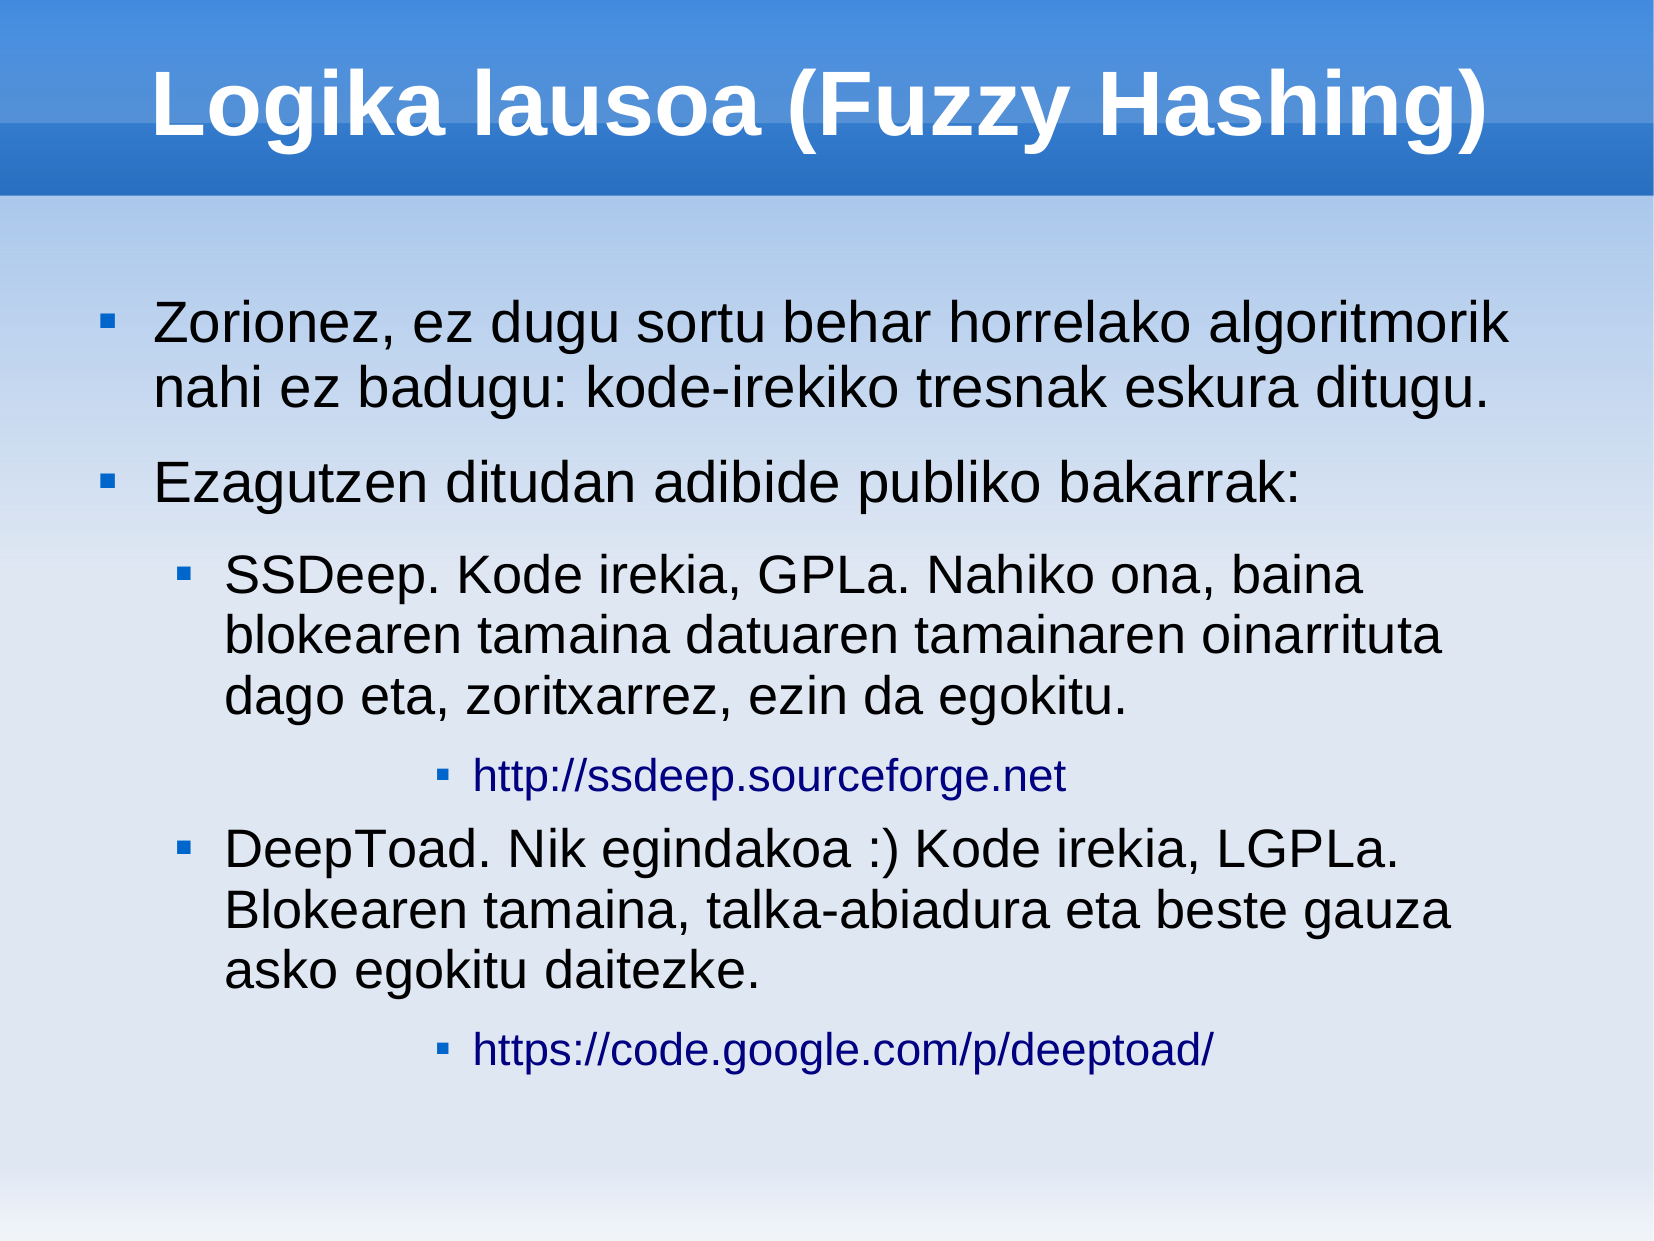

# Logika lausoa (Fuzzy Hashing)
Zorionez, ez dugu sortu behar horrelako algoritmorik nahi ez badugu: kode-irekiko tresnak eskura ditugu.
Ezagutzen ditudan adibide publiko bakarrak:
SSDeep. Kode irekia, GPLa. Nahiko ona, baina blokearen tamaina datuaren tamainaren oinarrituta dago eta, zoritxarrez, ezin da egokitu.
http://ssdeep.sourceforge.net
DeepToad. Nik egindakoa :) Kode irekia, LGPLa. Blokearen tamaina, talka-abiadura eta beste gauza asko egokitu daitezke.
https://code.google.com/p/deeptoad/